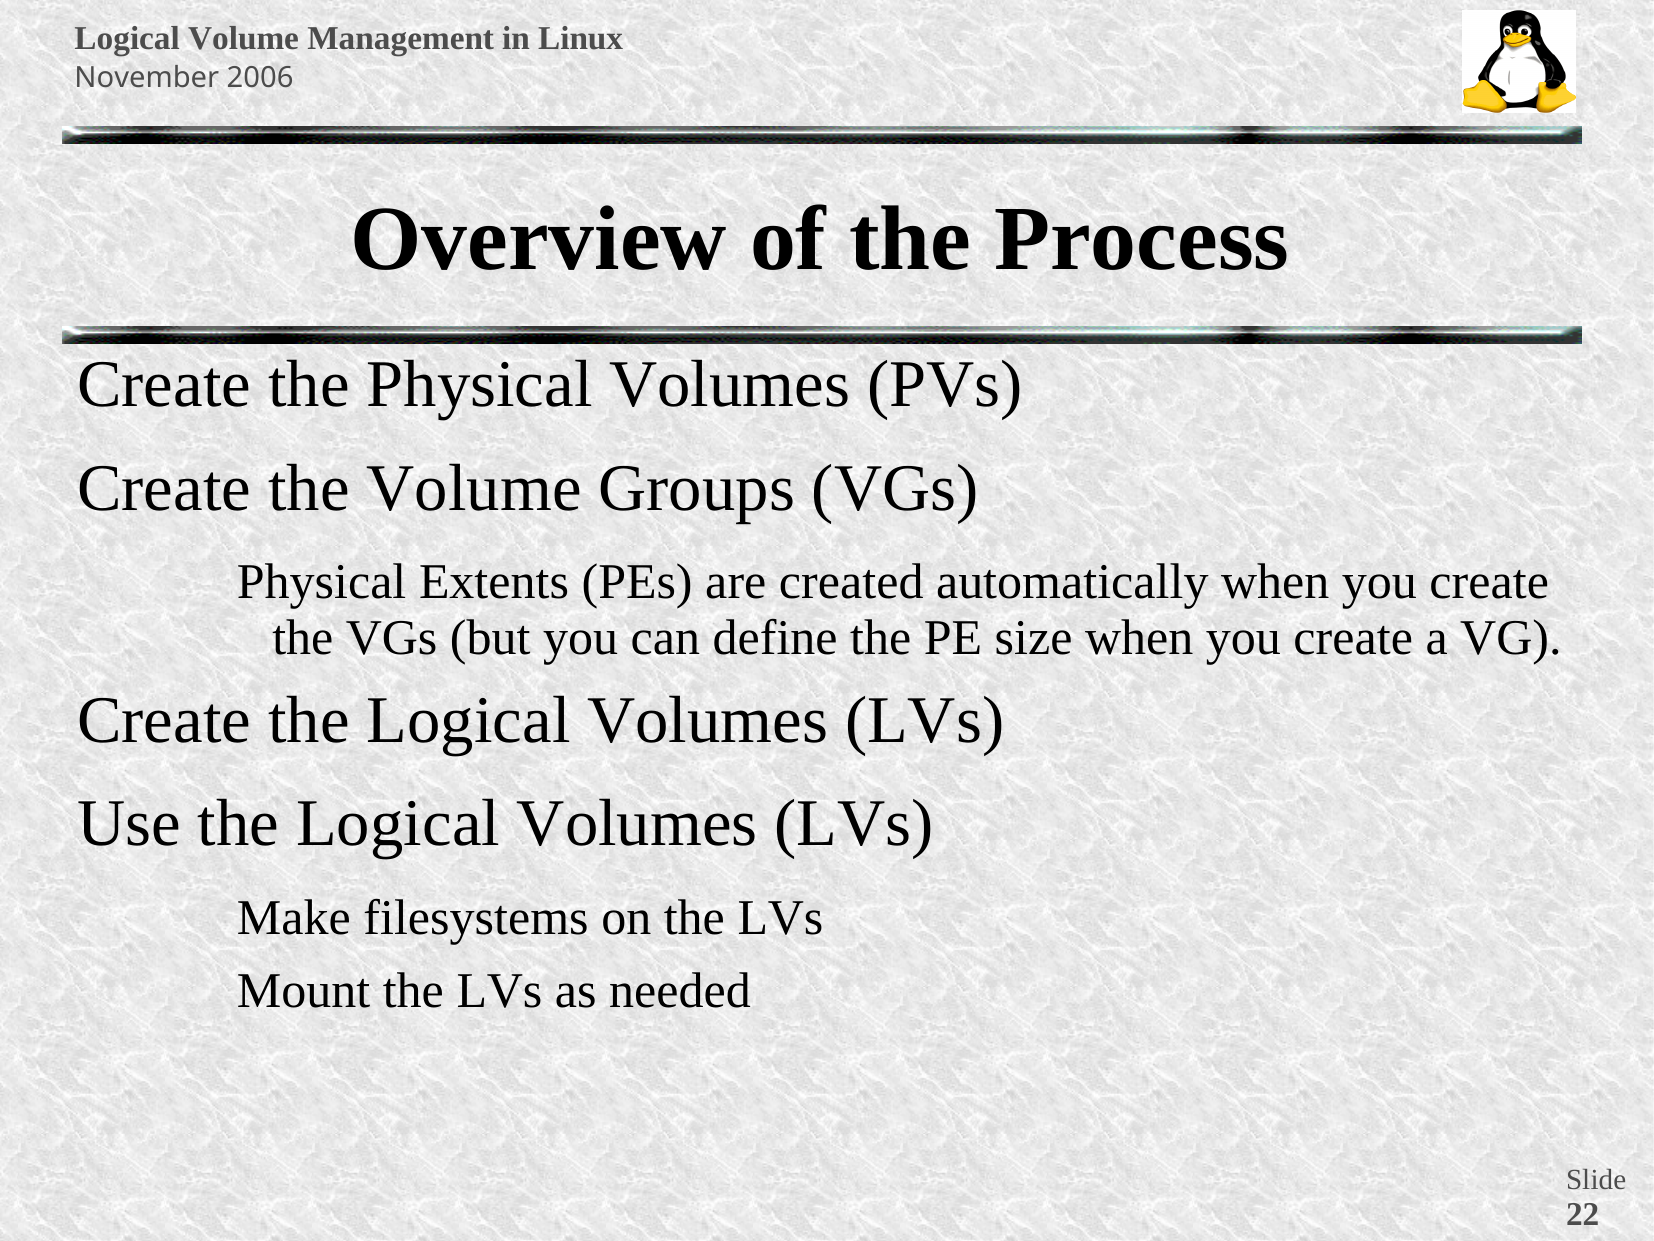

# Overview of the Process
Create the Physical Volumes (PVs)
Create the Volume Groups (VGs)
Physical Extents (PEs) are created automatically when you create the VGs (but you can define the PE size when you create a VG).
Create the Logical Volumes (LVs)
Use the Logical Volumes (LVs)
Make filesystems on the LVs
Mount the LVs as needed